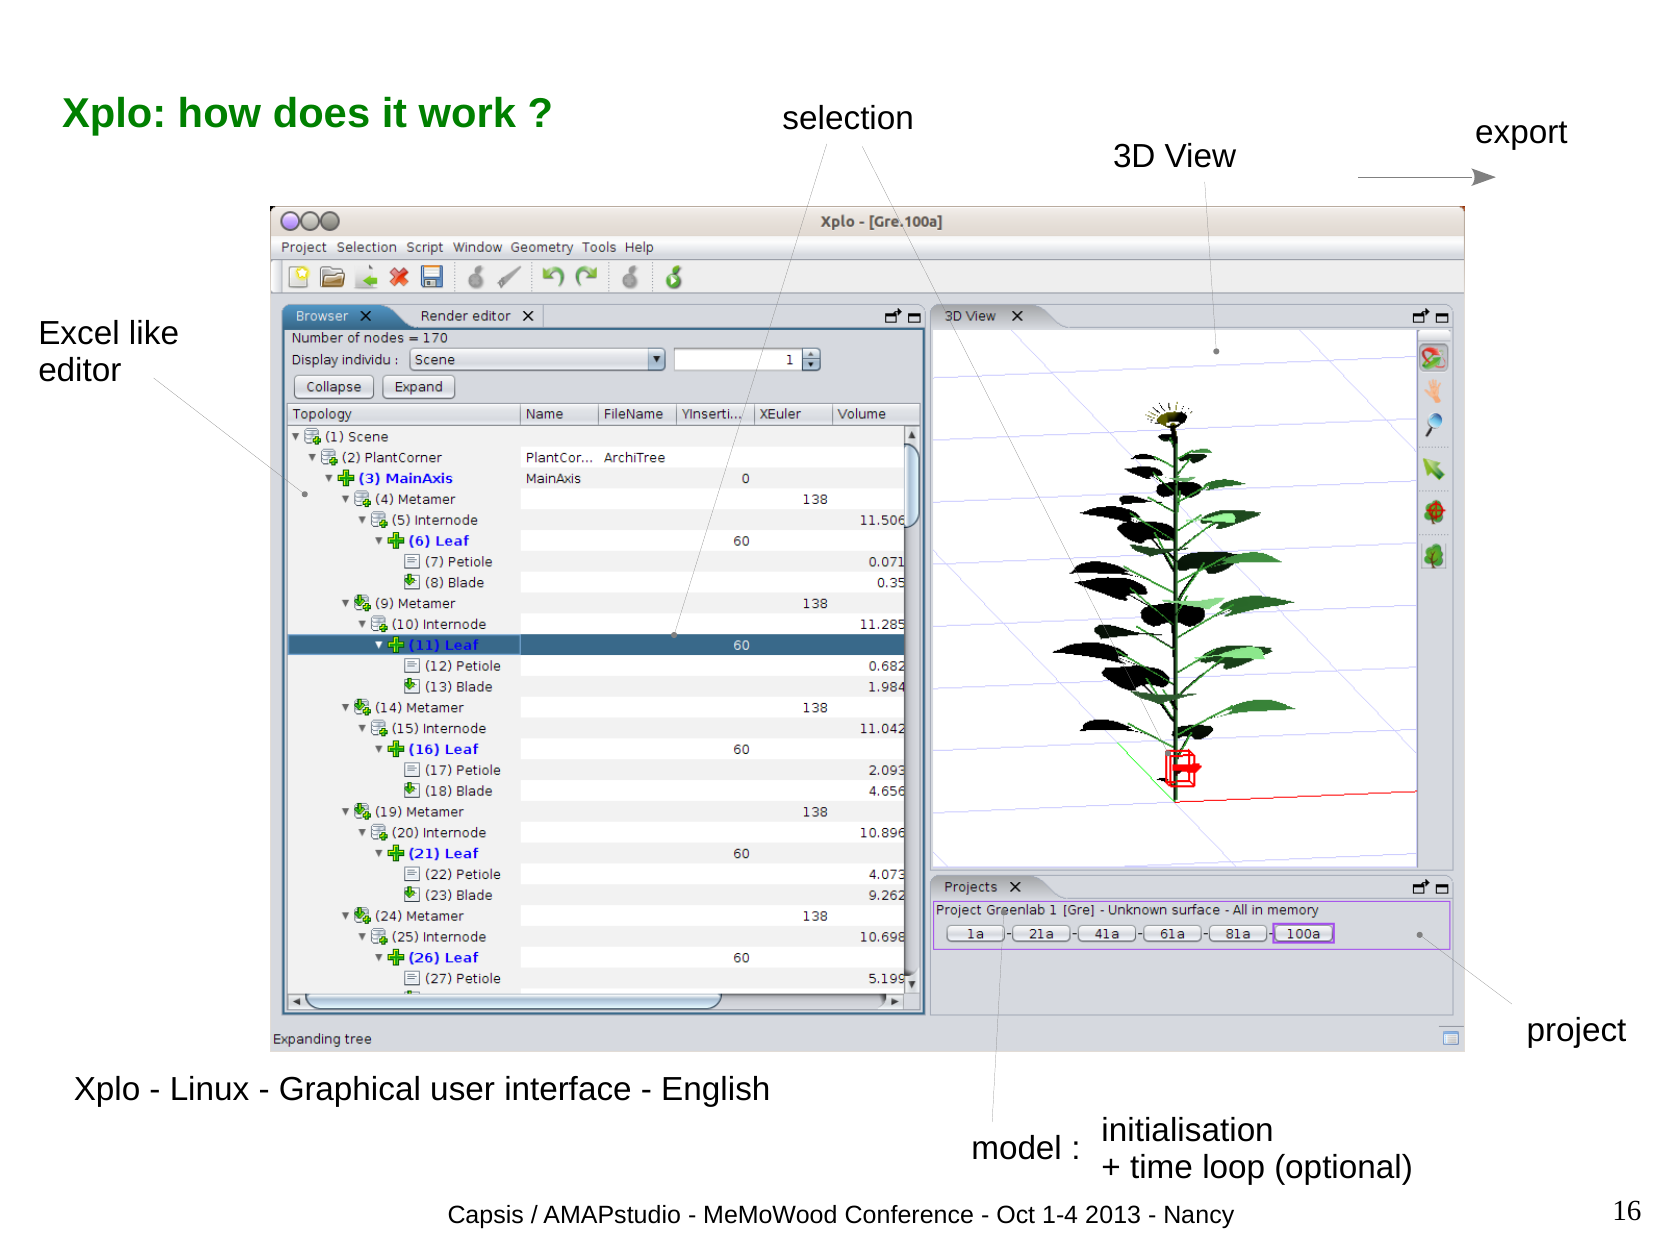

Xplo: how does it work ?
selection
export
3D View
Excel like editor
project
Xplo - Linux - Graphical user interface - English
initialisation
+ time loop (optional)
model :
Capsis / AMAPstudio - MeMoWood Conference - Oct 1-4 2013 - Nancy